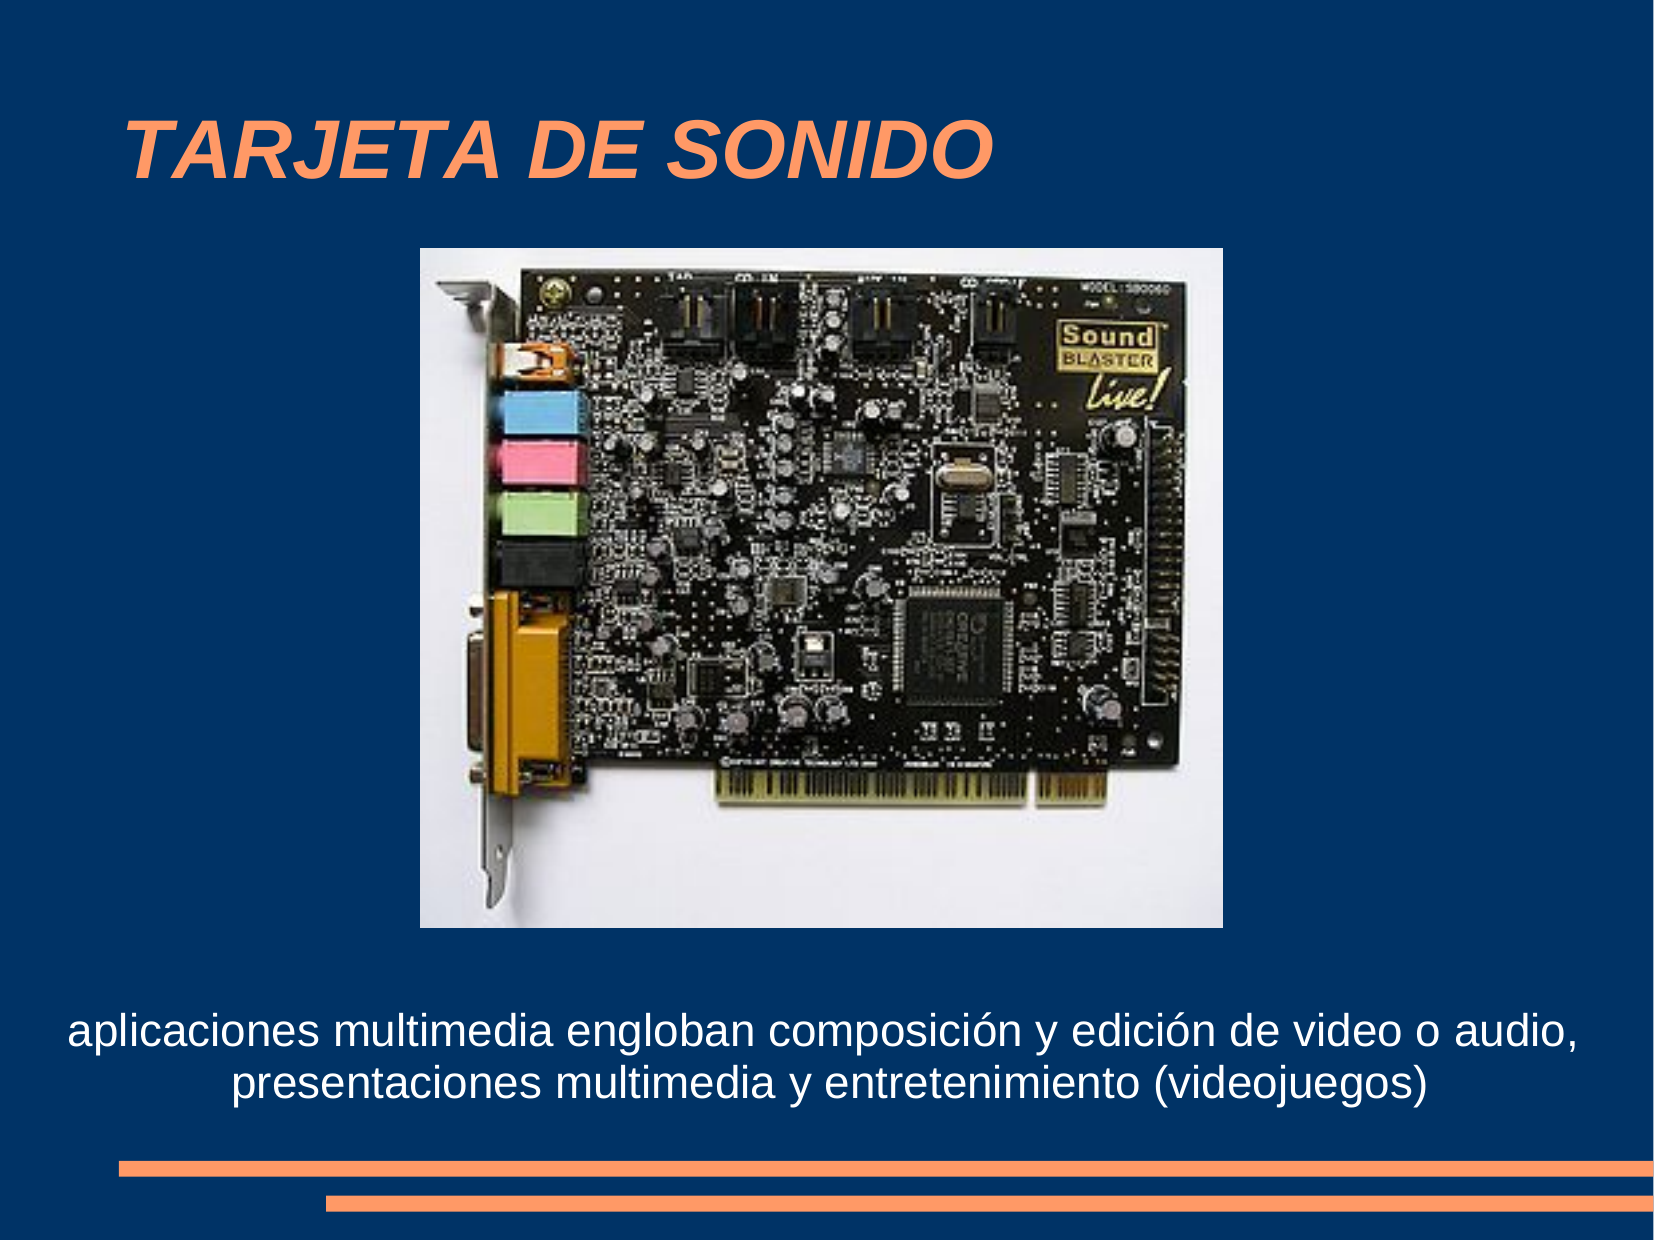

# TARJETA DE SONIDO
aplicaciones multimedia engloban composición y edición de video o audio,
presentaciones multimedia y entretenimiento (videojuegos)